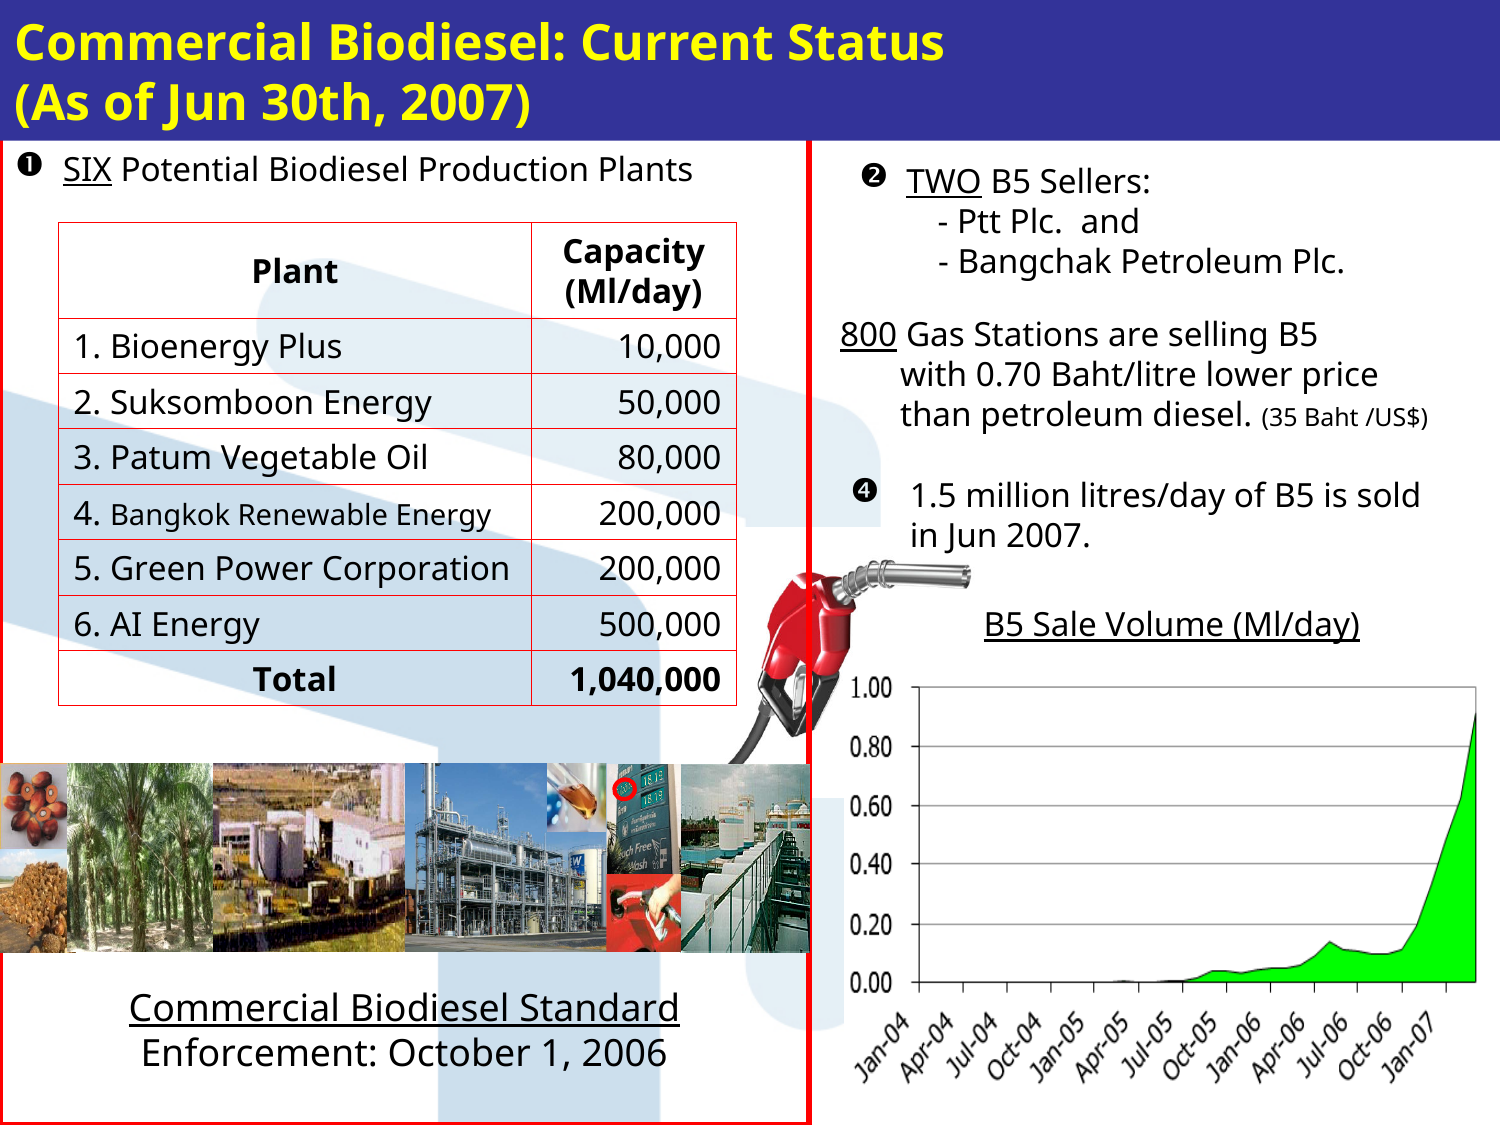

Commercial Biodiesel: Current Status
(As of Jun 30th, 2007)
 SIX Potential Biodiesel Production Plants
 TWO B5 Sellers:
 - Ptt Plc. and
 - Bangchak Petroleum Plc.
| Plant | Capacity (Ml/day) |
| --- | --- |
| 1. Bioenergy Plus | 10,000 |
| 2. Suksomboon Energy | 50,000 |
| 3. Patum Vegetable Oil | 80,000 |
| 4. Bangkok Renewable Energy | 200,000 |
| 5. Green Power Corporation | 200,000 |
| 6. AI Energy | 500,000 |
| Total | 1,040,000 |
800 Gas Stations are selling B5
with 0.70 Baht/litre lower price
than petroleum diesel. (35 Baht /US$)
1.5 million litres/day of B5 is sold
in Jun 2007.
B5 Sale Volume (Ml/day)
18.19
ไบโอดีเซล
18.19
Commercial Biodiesel Standard
Enforcement: October 1, 2006